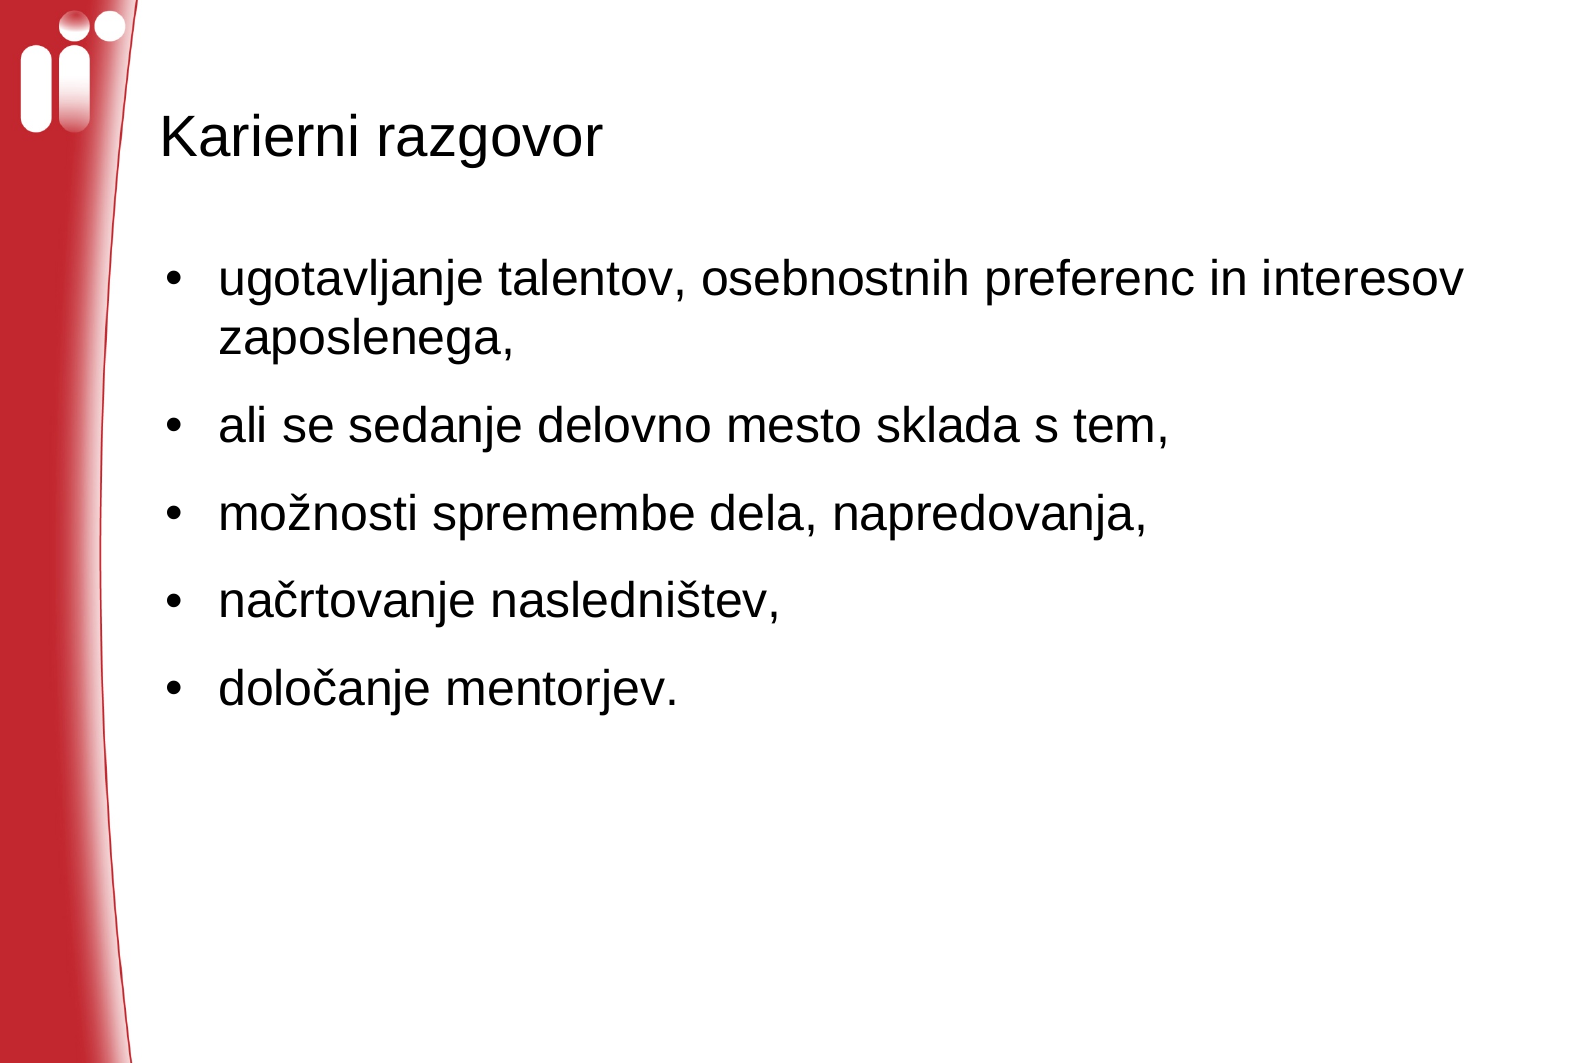

# Karierni razgovor
ugotavljanje talentov, osebnostnih preferenc in interesov zaposlenega,
ali se sedanje delovno mesto sklada s tem,
možnosti spremembe dela, napredovanja,
načrtovanje nasledništev,
določanje mentorjev.